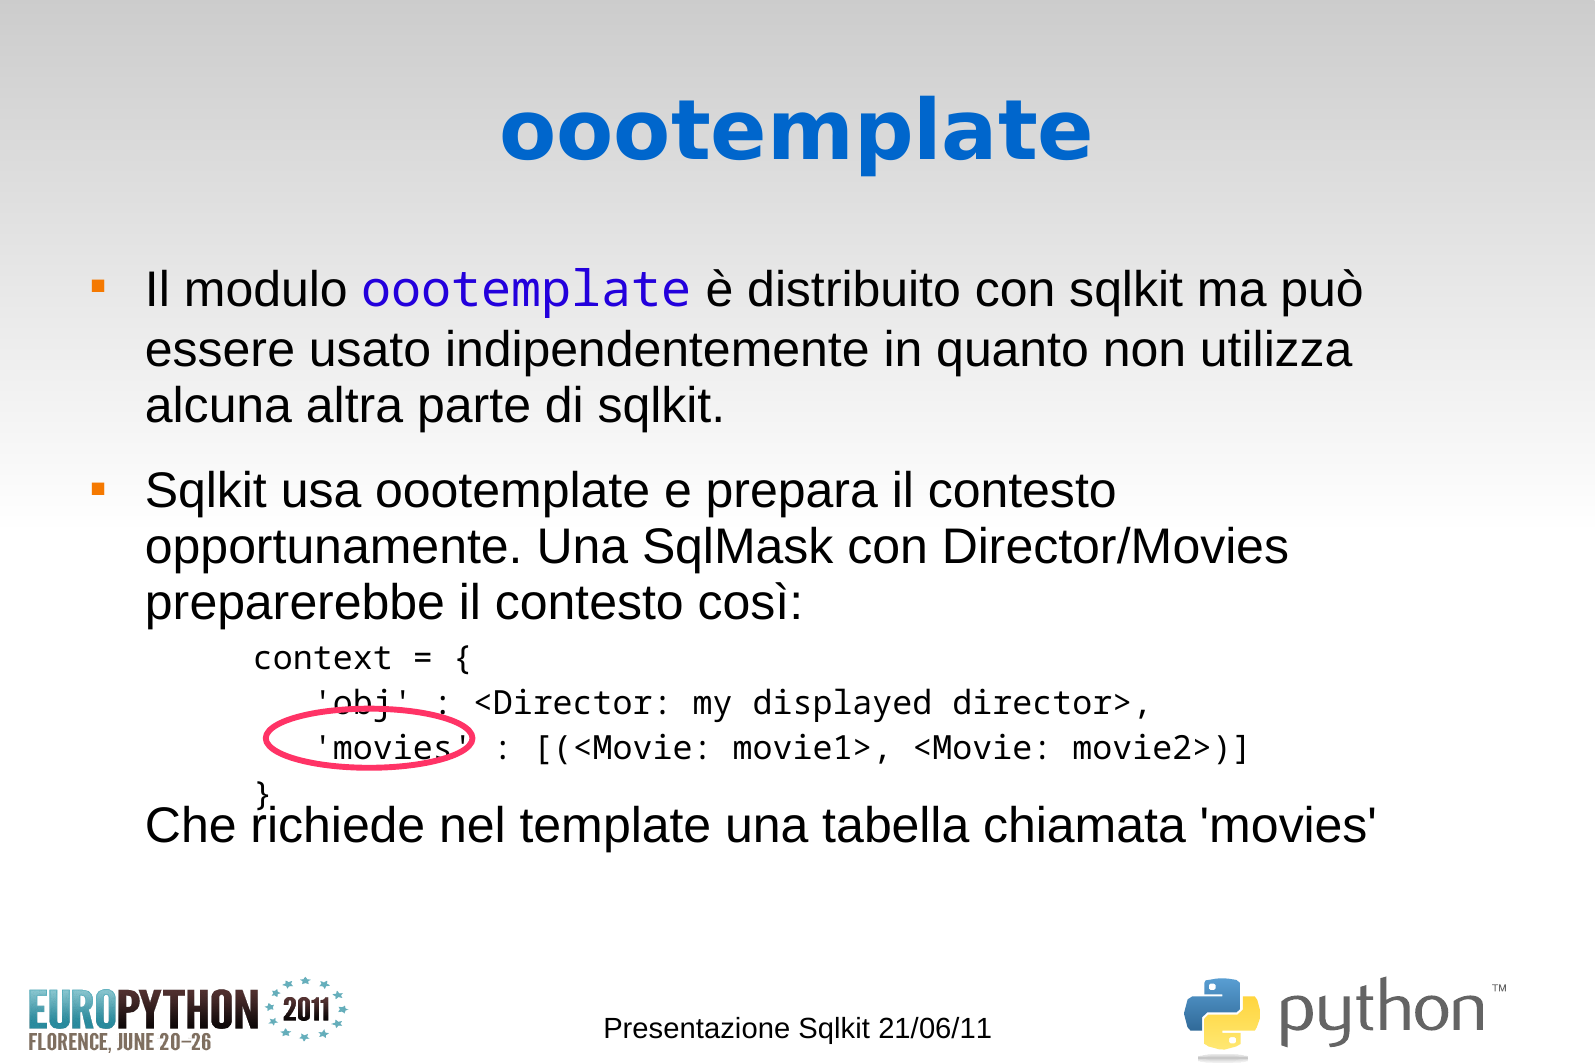

# oootemplate
Il modulo oootemplate è distribuito con sqlkit ma può essere usato indipendentemente in quanto non utilizza alcuna altra parte di sqlkit.
Sqlkit usa oootemplate e prepara il contesto opportunamente. Una SqlMask con Director/Movies preparerebbe il contesto così:
Che richiede nel template una tabella chiamata 'movies'
context = {
 'obj' : <Director: my displayed director>,
 'movies' : [(<Movie: movie1>, <Movie: movie2>)]
}